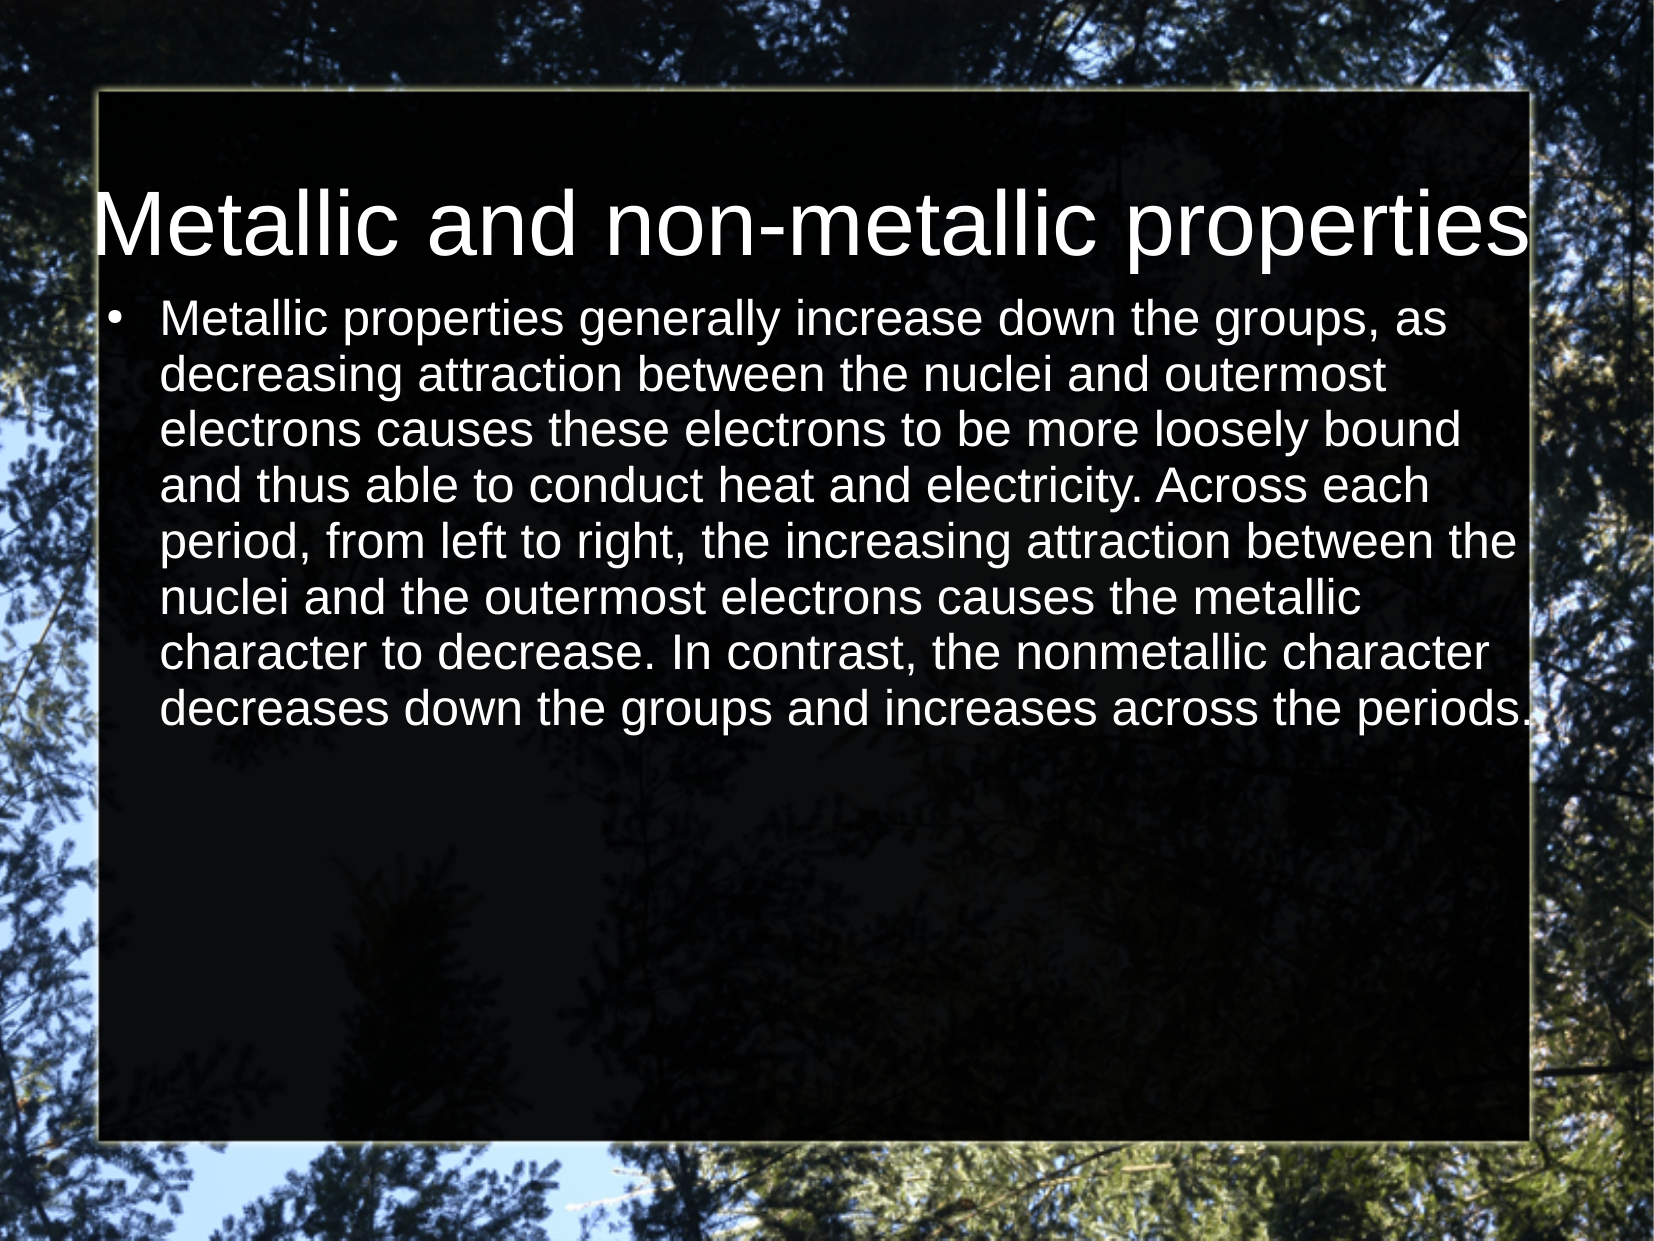

# Metallic and non-metallic properties
Metallic properties generally increase down the groups, as decreasing attraction between the nuclei and outermost electrons causes these electrons to be more loosely bound and thus able to conduct heat and electricity. Across each period, from left to right, the increasing attraction between the nuclei and the outermost electrons causes the metallic character to decrease. In contrast, the nonmetallic character decreases down the groups and increases across the periods.